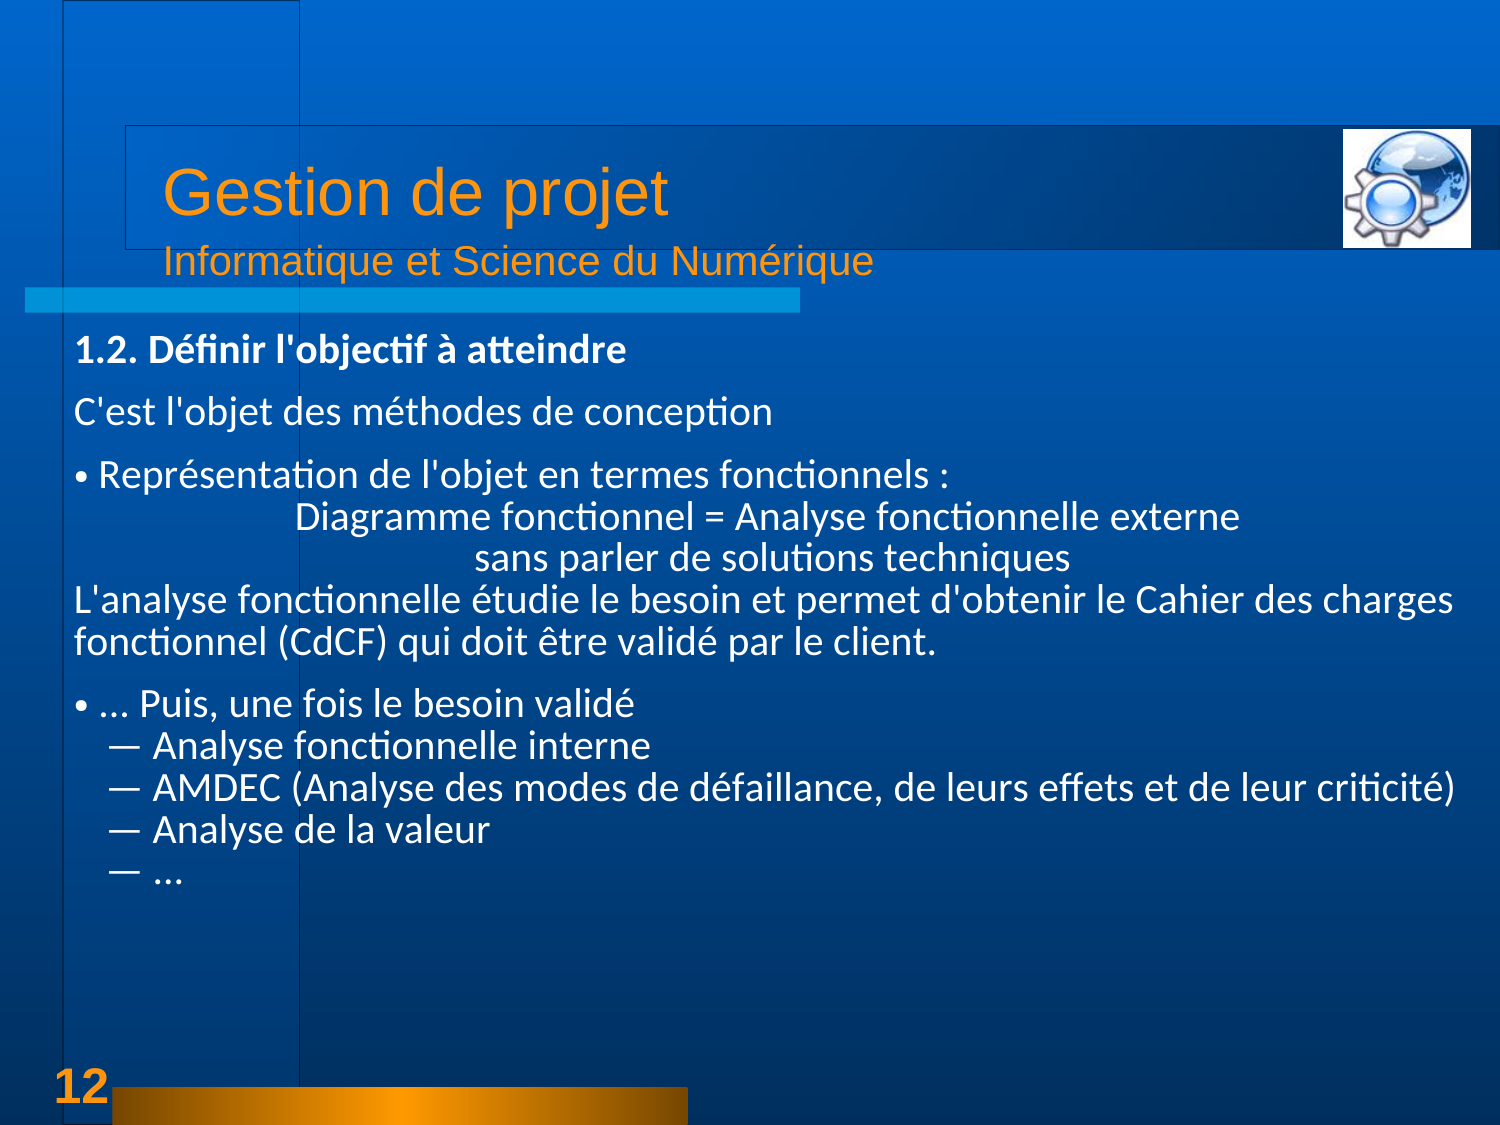

1.2. Définir l'objectif à atteindre
C'est l'objet des méthodes de conception
 Représentation de l'objet en termes fonctionnels :
Diagramme fonctionnel = Analyse fonctionnelle externe
 sans parler de solutions techniques
L'analyse fonctionnelle étudie le besoin et permet d'obtenir le Cahier des charges fonctionnel (CdCF) qui doit être validé par le client.
 ... Puis, une fois le besoin validé
— Analyse fonctionnelle interne
— AMDEC (Analyse des modes de défaillance, de leurs effets et de leur criticité)
— Analyse de la valeur
— ...